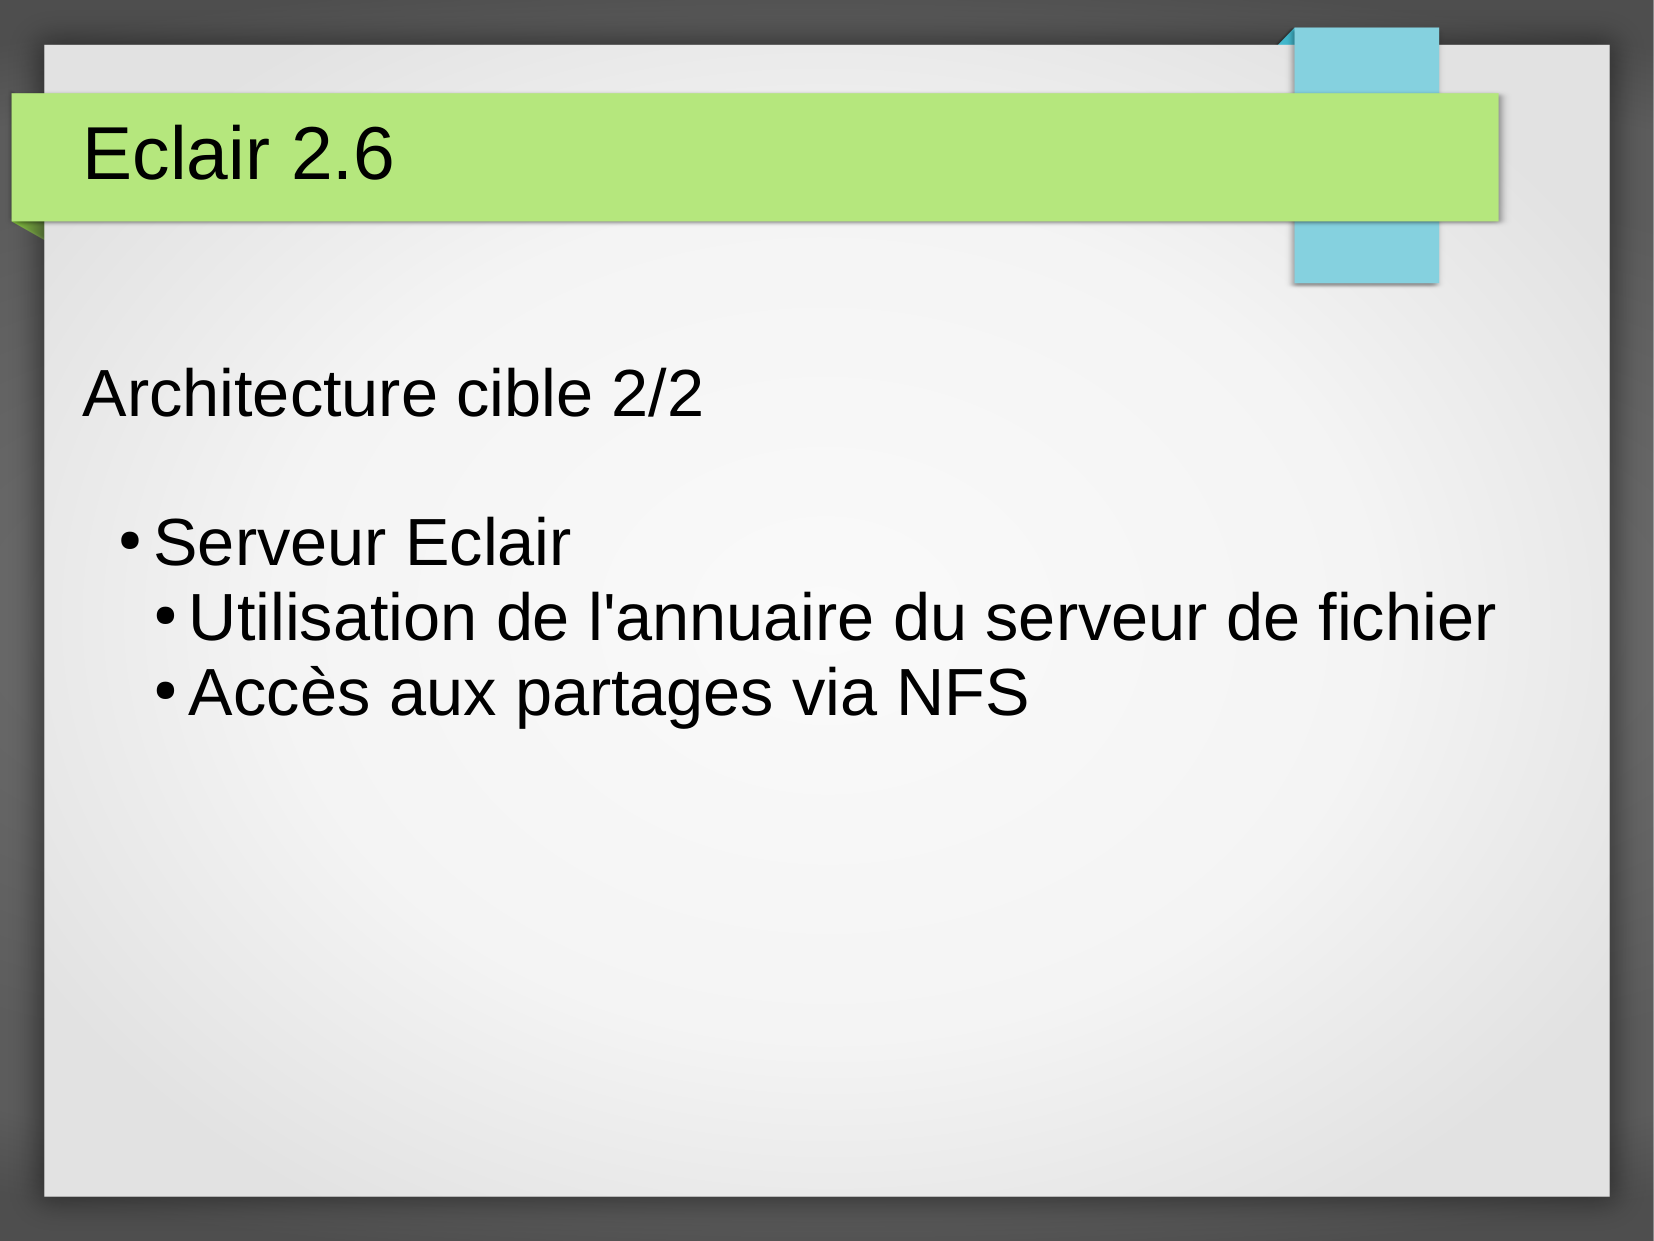

# Eclair 2.6
Architecture cible 2/2
Serveur Eclair
Utilisation de l'annuaire du serveur de fichier
Accès aux partages via NFS